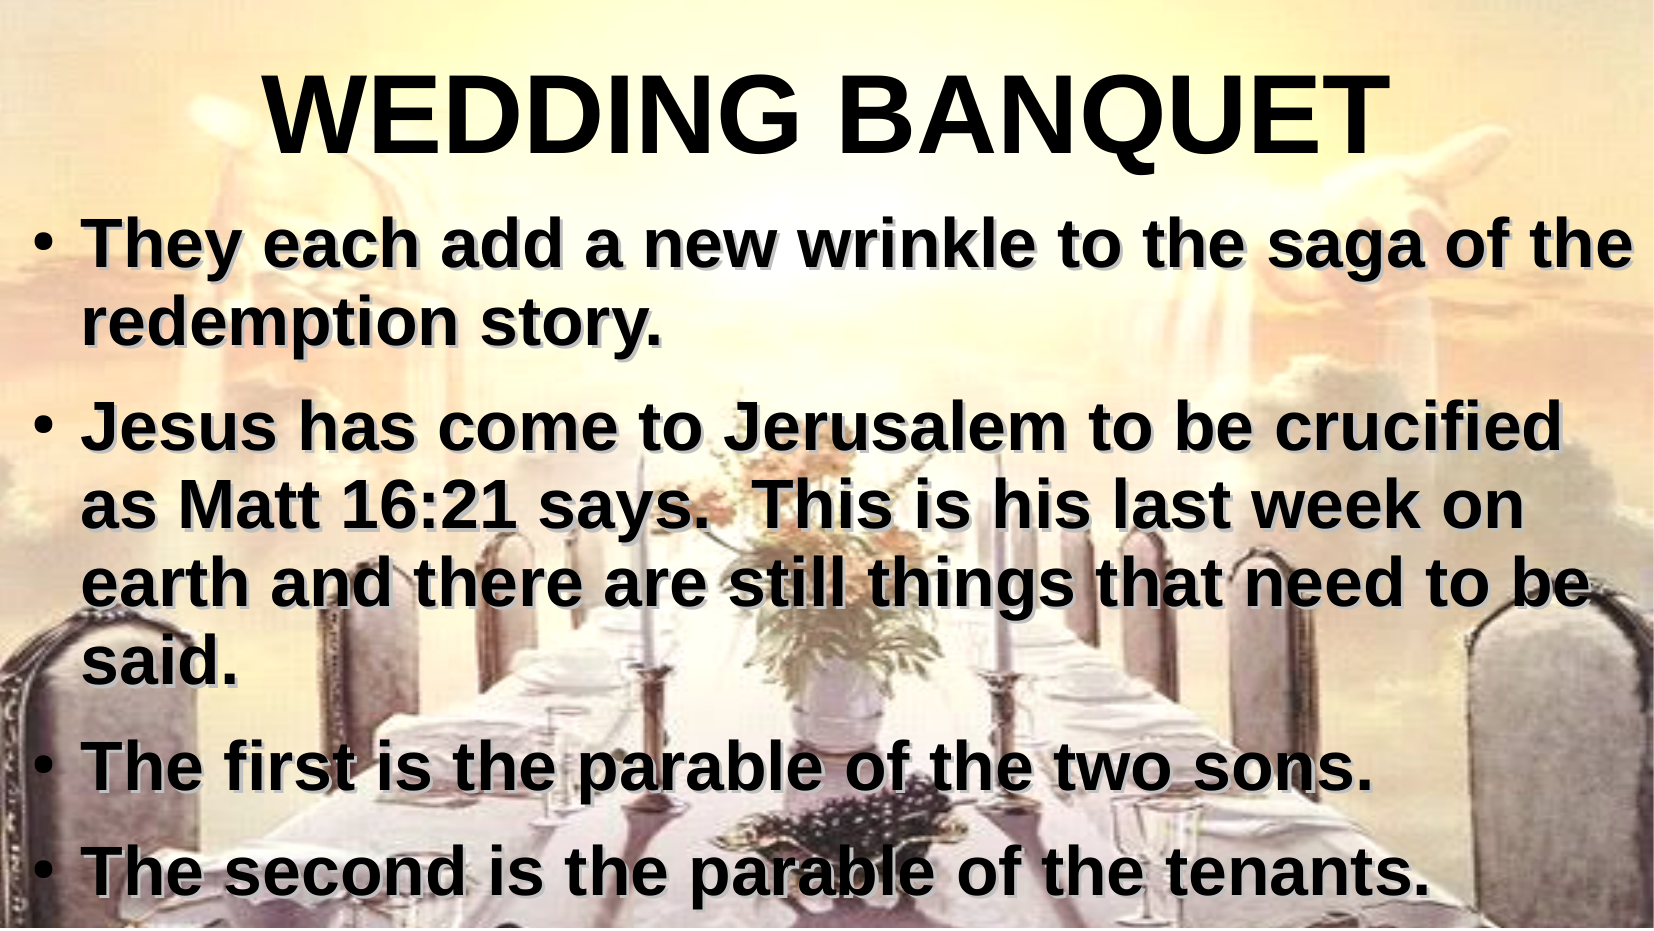

# WEDDING BANQUET
They each add a new wrinkle to the saga of the redemption story.
Jesus has come to Jerusalem to be crucified as Matt 16:21 says. This is his last week on earth and there are still things that need to be said.
The first is the parable of the two sons.
The second is the parable of the tenants.